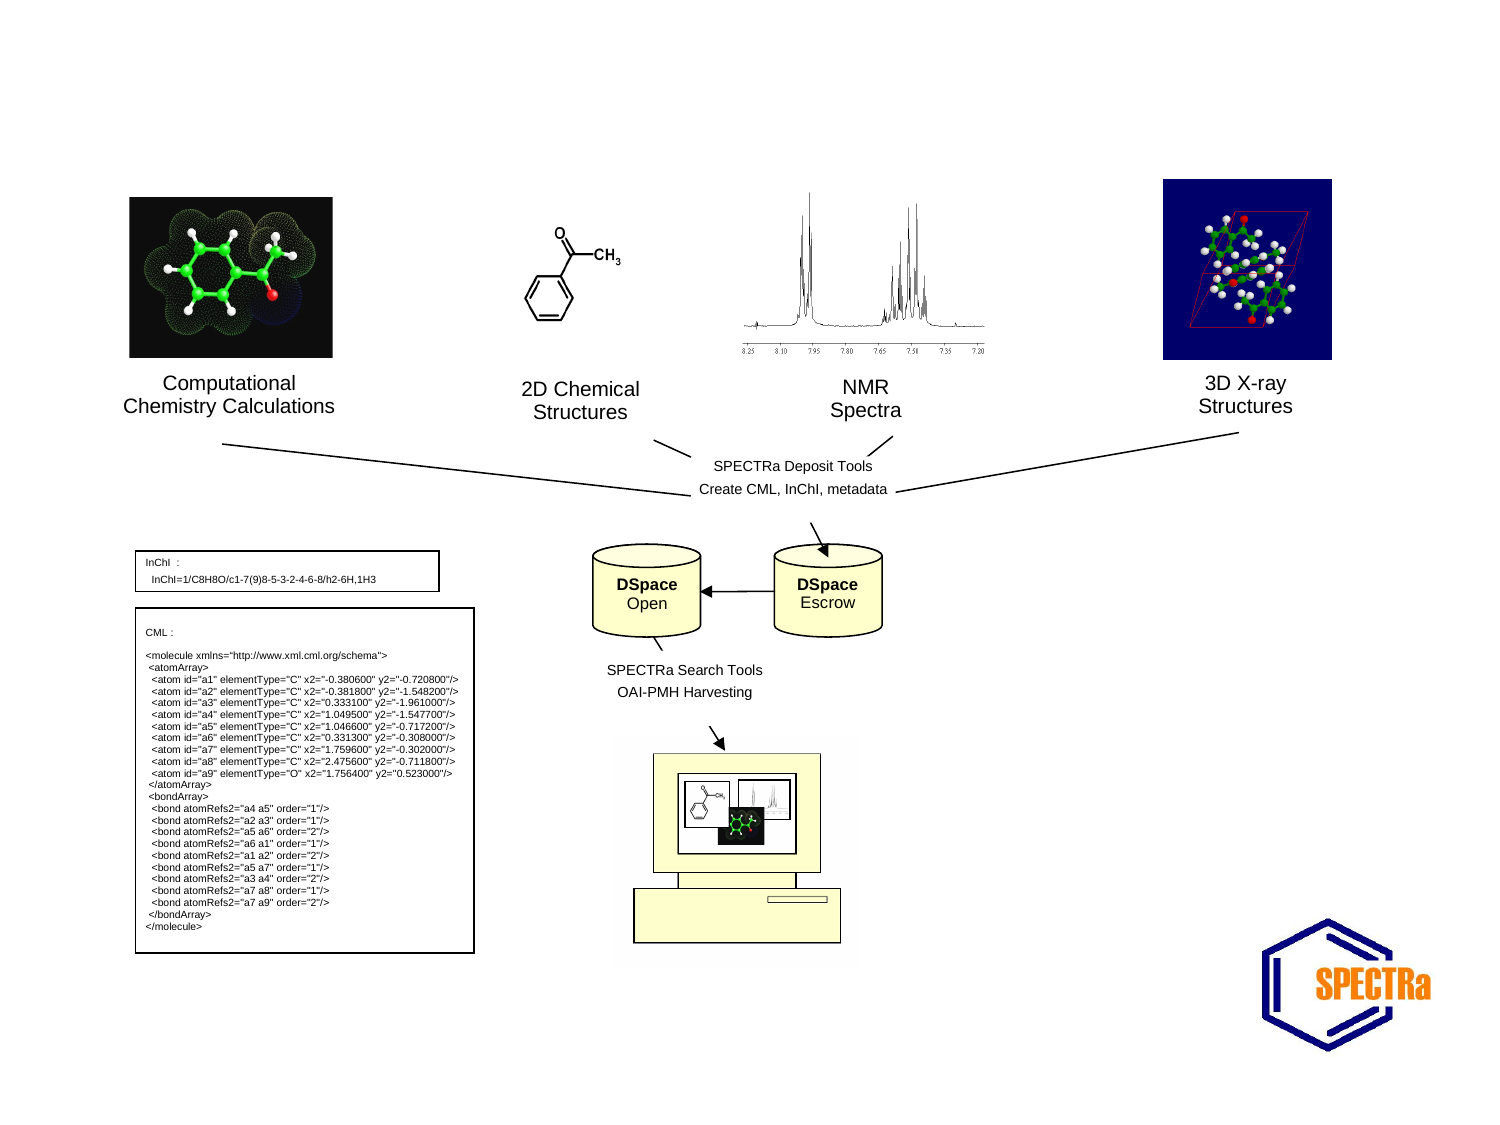

Computational Chemistry Calculations
3D X-ray Structures
NMR Spectra
2D Chemical Structures
SPECTRa Deposit Tools
Create CML, InChI, metadata
InChI :
 InChI=1/C8H8O/c1-7(9)8-5-3-2-4-6-8/h2-6H,1H3
DSpace
Escrow
DSpace
Open
CML :
<molecule xmlns=“http://www.xml.cml.org/schema">
 <atomArray>
 <atom id="a1" elementType="C" x2="-0.380600" y2="-0.720800"/>
 <atom id="a2" elementType="C" x2="-0.381800" y2="-1.548200"/>
 <atom id="a3" elementType="C" x2="0.333100" y2="-1.961000"/>
 <atom id="a4" elementType="C" x2="1.049500" y2="-1.547700"/>
 <atom id="a5" elementType="C" x2="1.046600" y2="-0.717200"/>
 <atom id="a6" elementType="C" x2="0.331300" y2="-0.308000"/>
 <atom id="a7" elementType="C" x2="1.759600" y2="-0.302000"/>
 <atom id="a8" elementType="C" x2="2.475600" y2="-0.711800"/>
 <atom id="a9" elementType="O" x2="1.756400" y2="0.523000"/>
 </atomArray>
 <bondArray>
 <bond atomRefs2="a4 a5" order="1"/>
 <bond atomRefs2="a2 a3" order="1"/>
 <bond atomRefs2="a5 a6" order="2"/>
 <bond atomRefs2="a6 a1" order="1"/>
 <bond atomRefs2="a1 a2" order="2"/>
 <bond atomRefs2="a5 a7" order="1"/>
 <bond atomRefs2="a3 a4" order="2"/>
 <bond atomRefs2="a7 a8" order="1"/>
 <bond atomRefs2="a7 a9" order="2"/>
 </bondArray>
</molecule>
SPECTRa Search Tools
OAI-PMH Harvesting